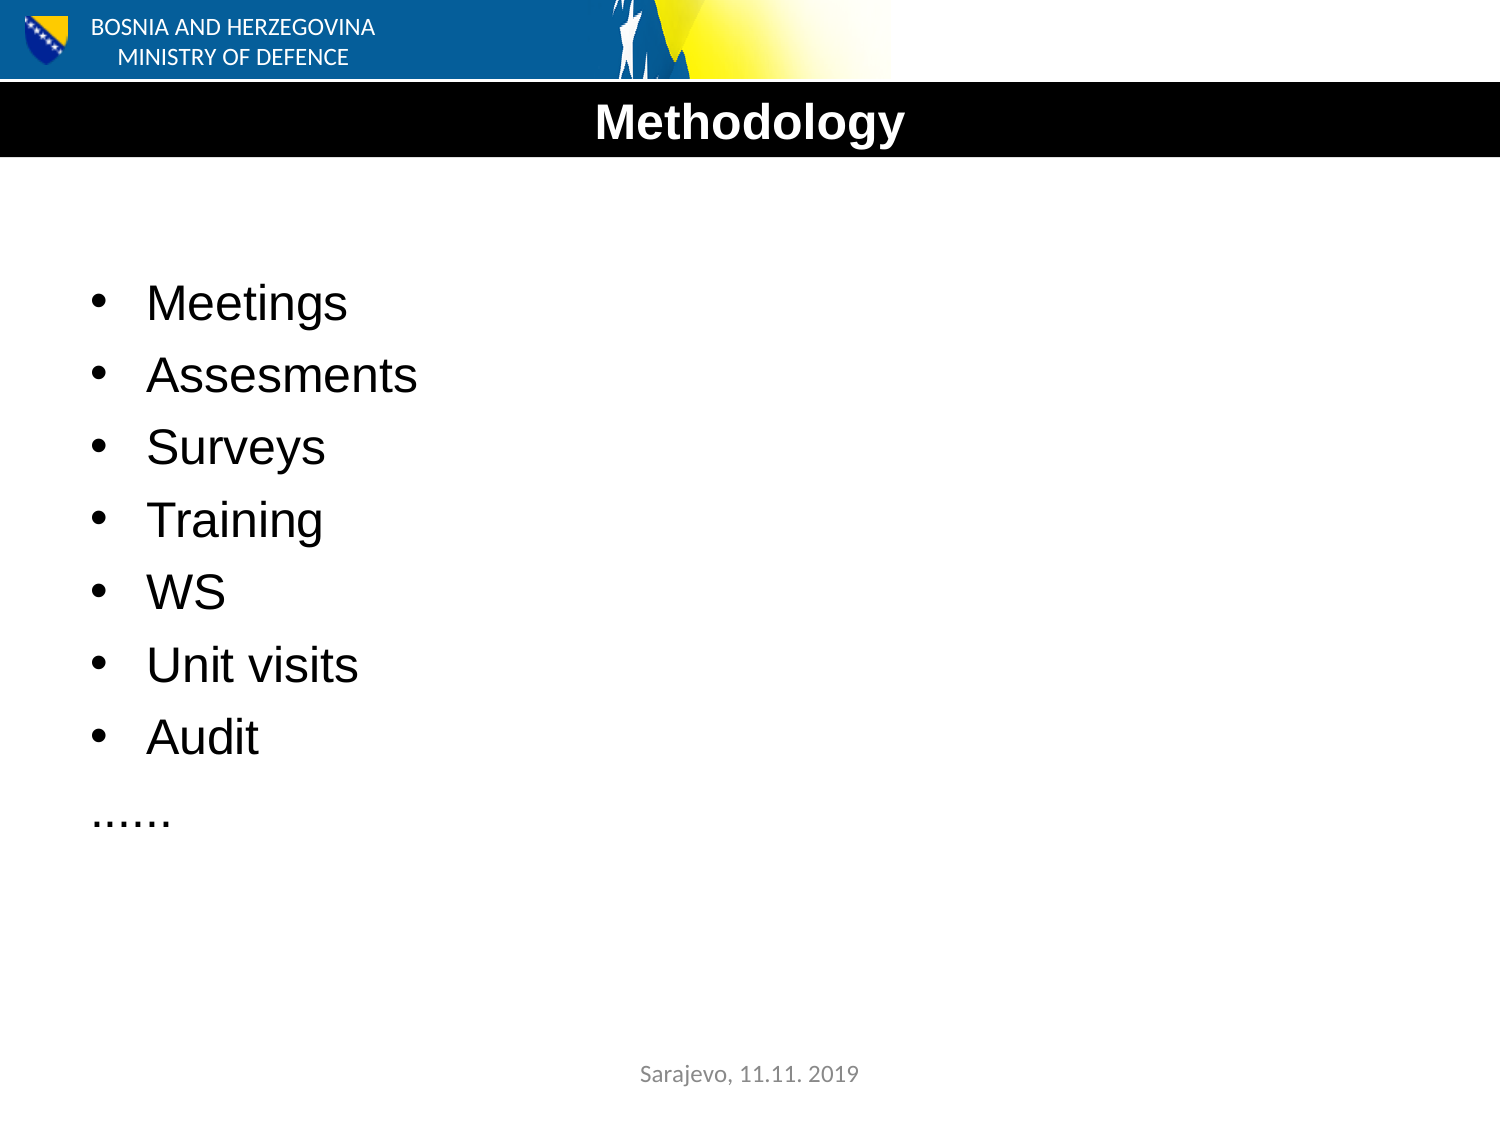

# Methodology
Meetings
Assesments
Surveys
Training
WS
Unit visits
Audit
......
Sarajevo, 11.11. 2019